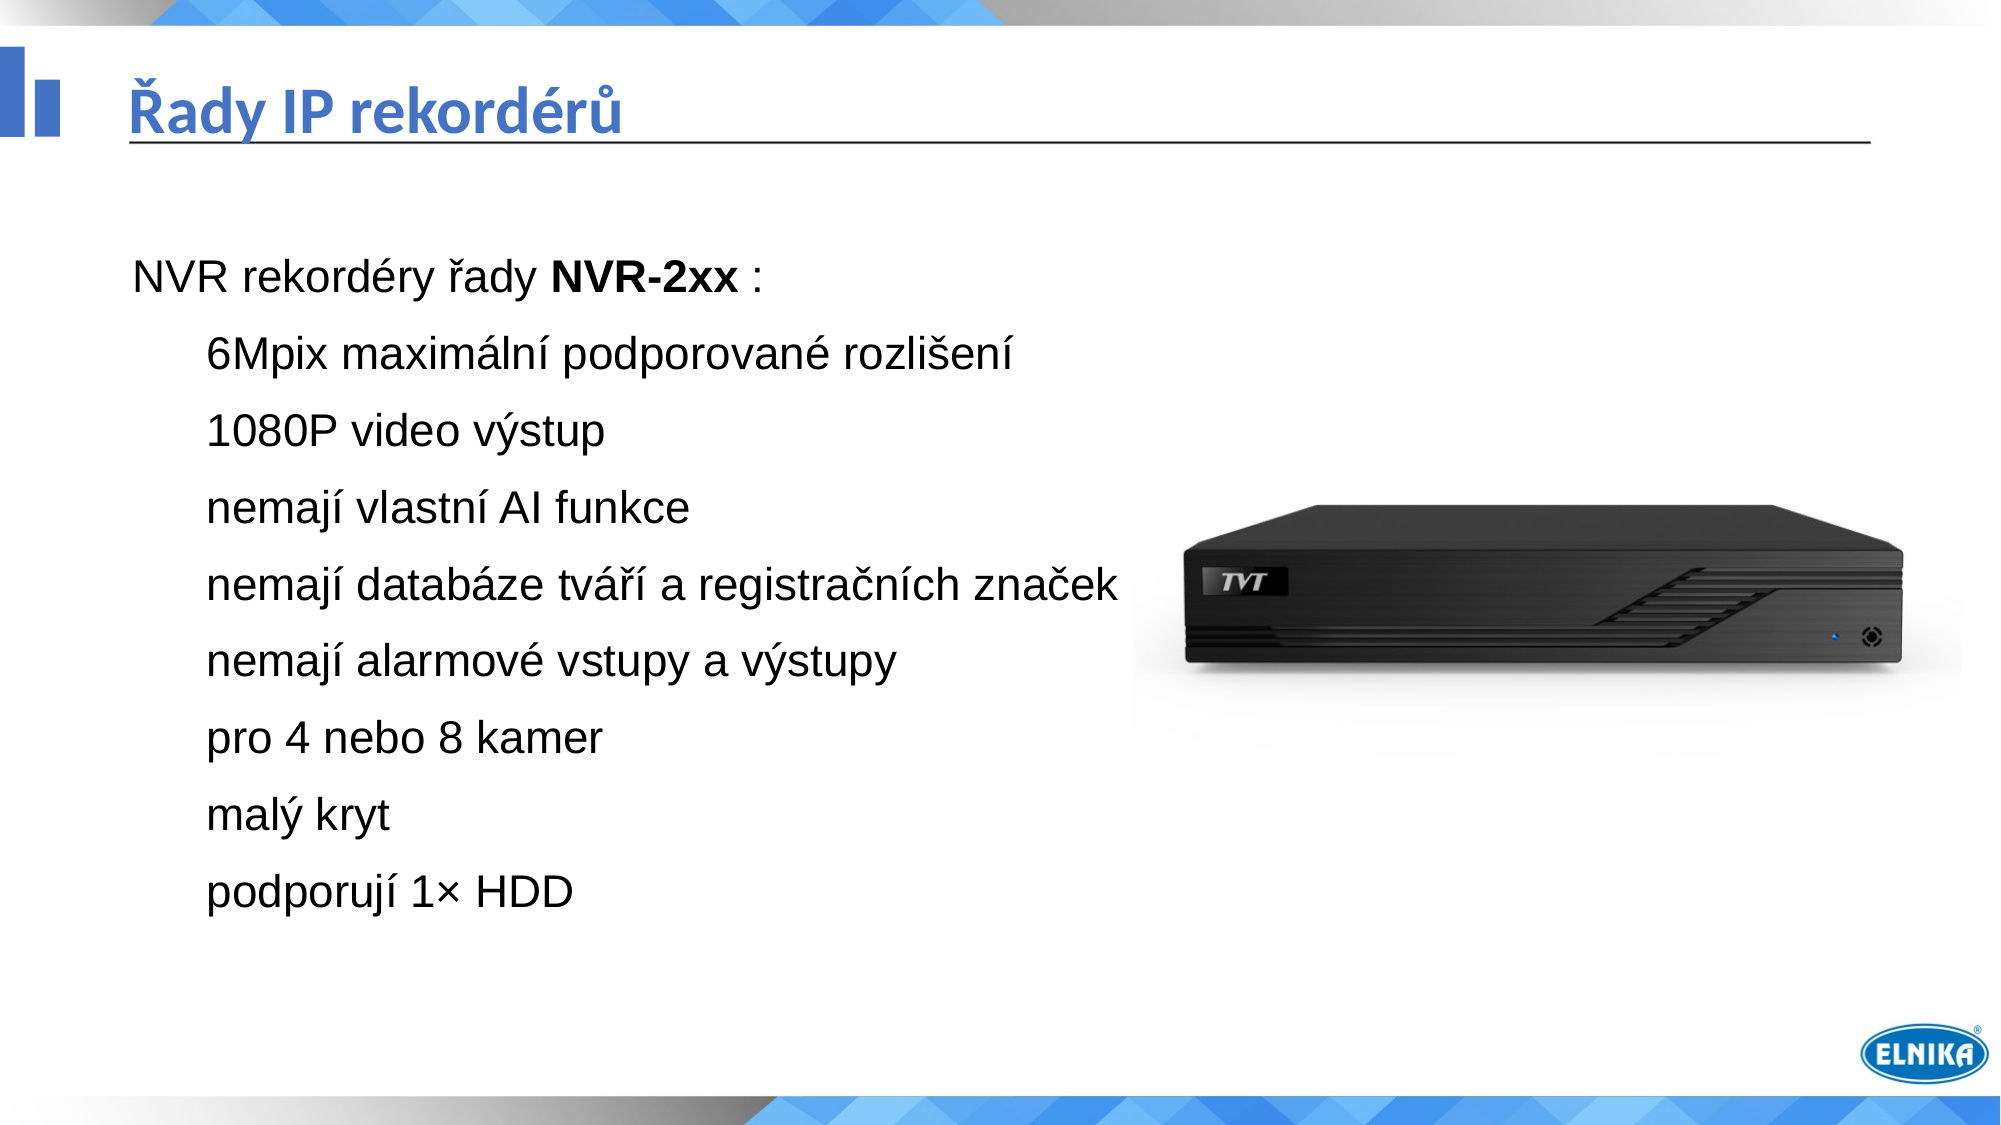

Řady IP rekordérů
NVR rekordéry řady NVR-2xx :
	6Mpix maximální podporované rozlišení
	1080P video výstup
	nemají vlastní AI funkce
	nemají databáze tváří a registračních značek
	nemají alarmové vstupy a výstupy
	pro 4 nebo 8 kamer
	malý kryt
	podporují 1× HDD